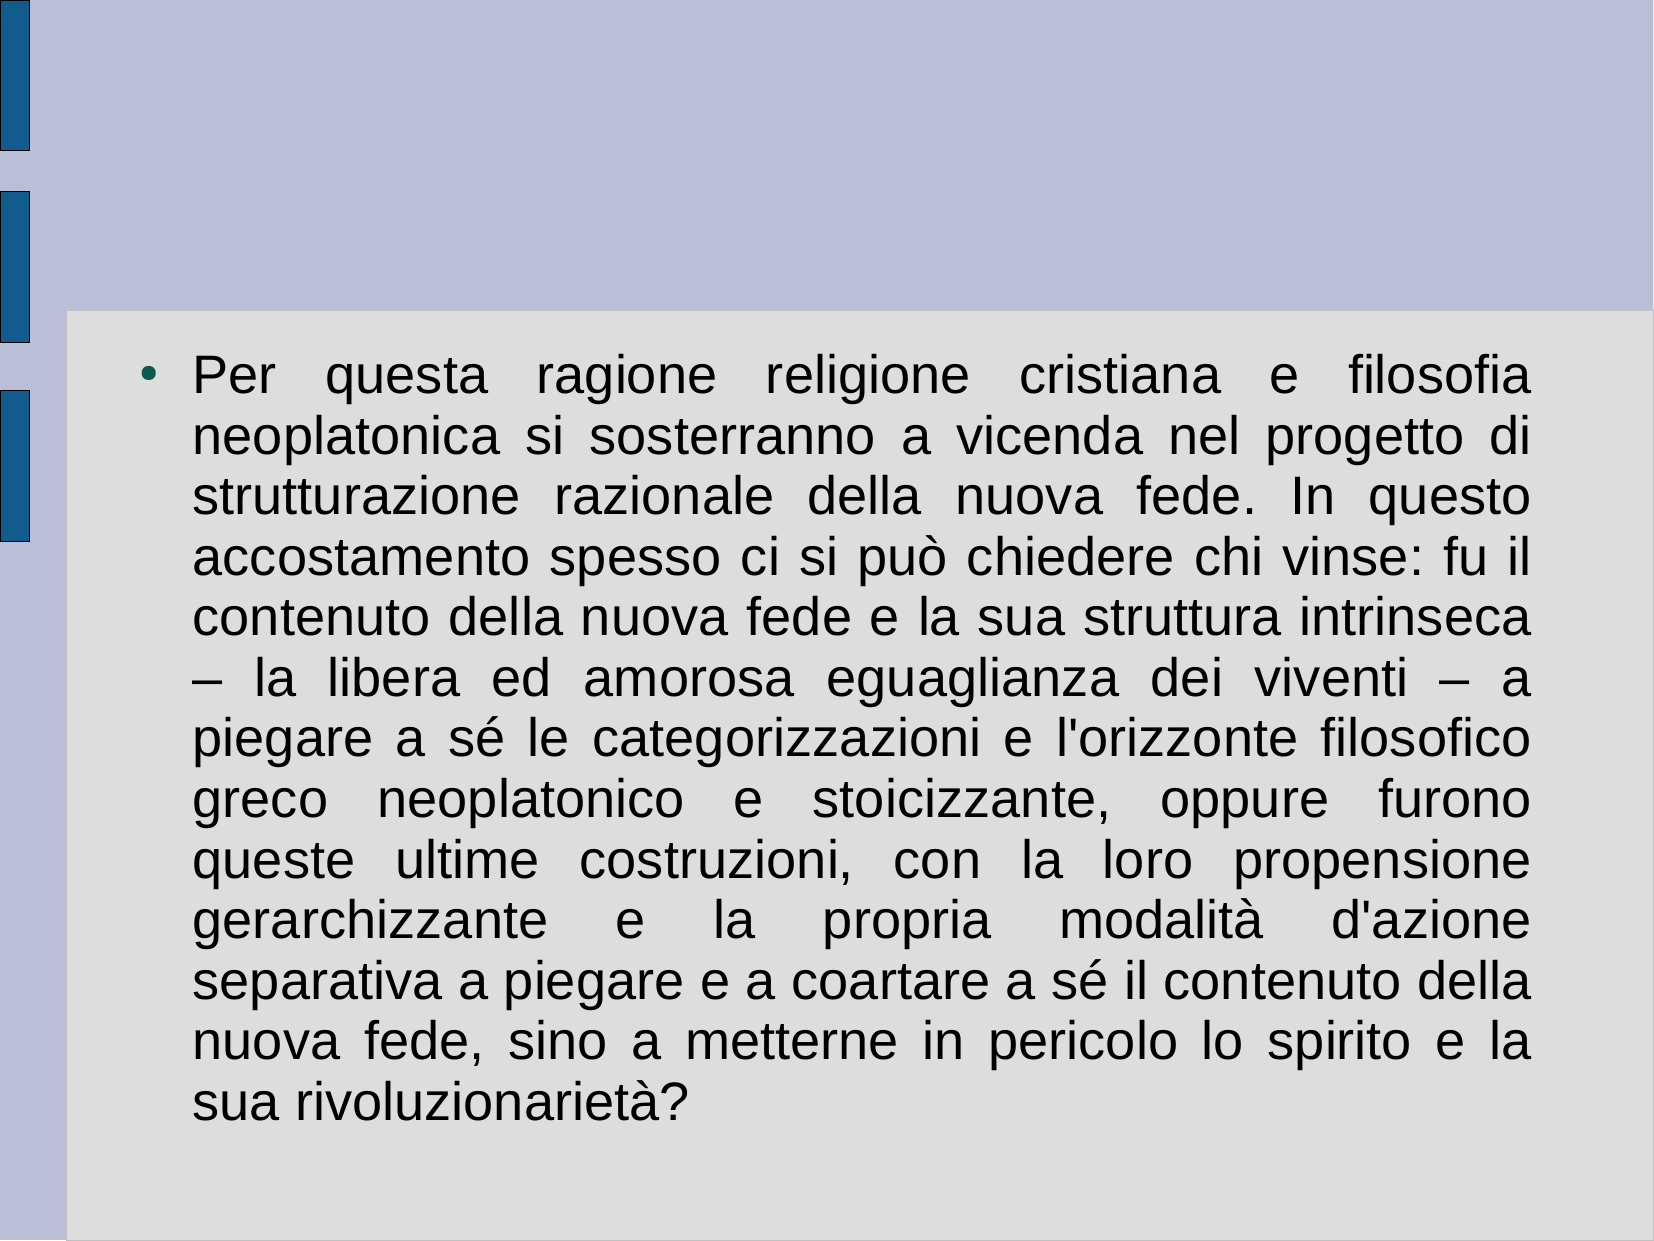

#
Per questa ragione religione cristiana e filosofia neoplatonica si sosterranno a vicenda nel progetto di strutturazione razionale della nuova fede. In questo accostamento spesso ci si può chiedere chi vinse: fu il contenuto della nuova fede e la sua struttura intrinseca – la libera ed amorosa eguaglianza dei viventi – a piegare a sé le categorizzazioni e l'orizzonte filosofico greco neoplatonico e stoicizzante, oppure furono queste ultime costruzioni, con la loro propensione gerarchizzante e la propria modalità d'azione separativa a piegare e a coartare a sé il contenuto della nuova fede, sino a metterne in pericolo lo spirito e la sua rivoluzionarietà?